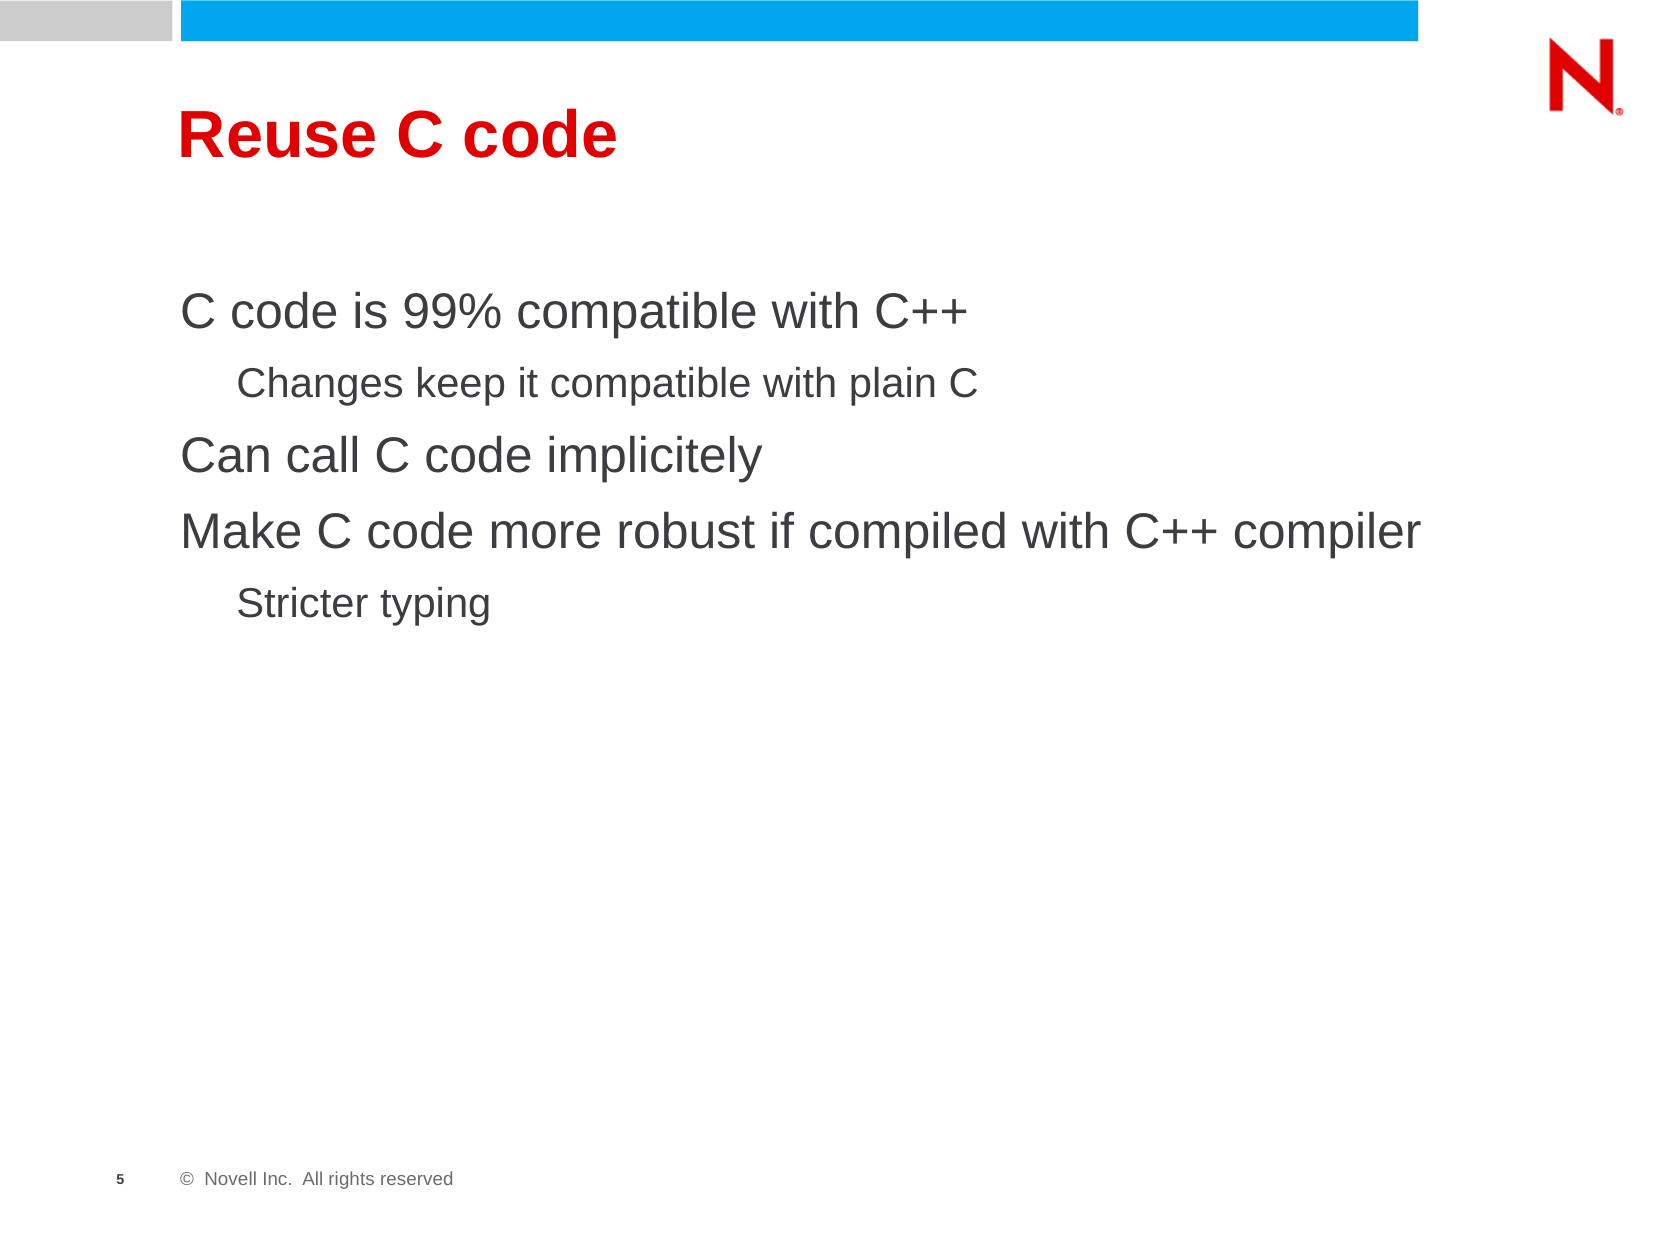

# Reuse C code
C code is 99% compatible with C++
Changes keep it compatible with plain C
Can call C code implicitely
Make C code more robust if compiled with C++ compiler
Stricter typing